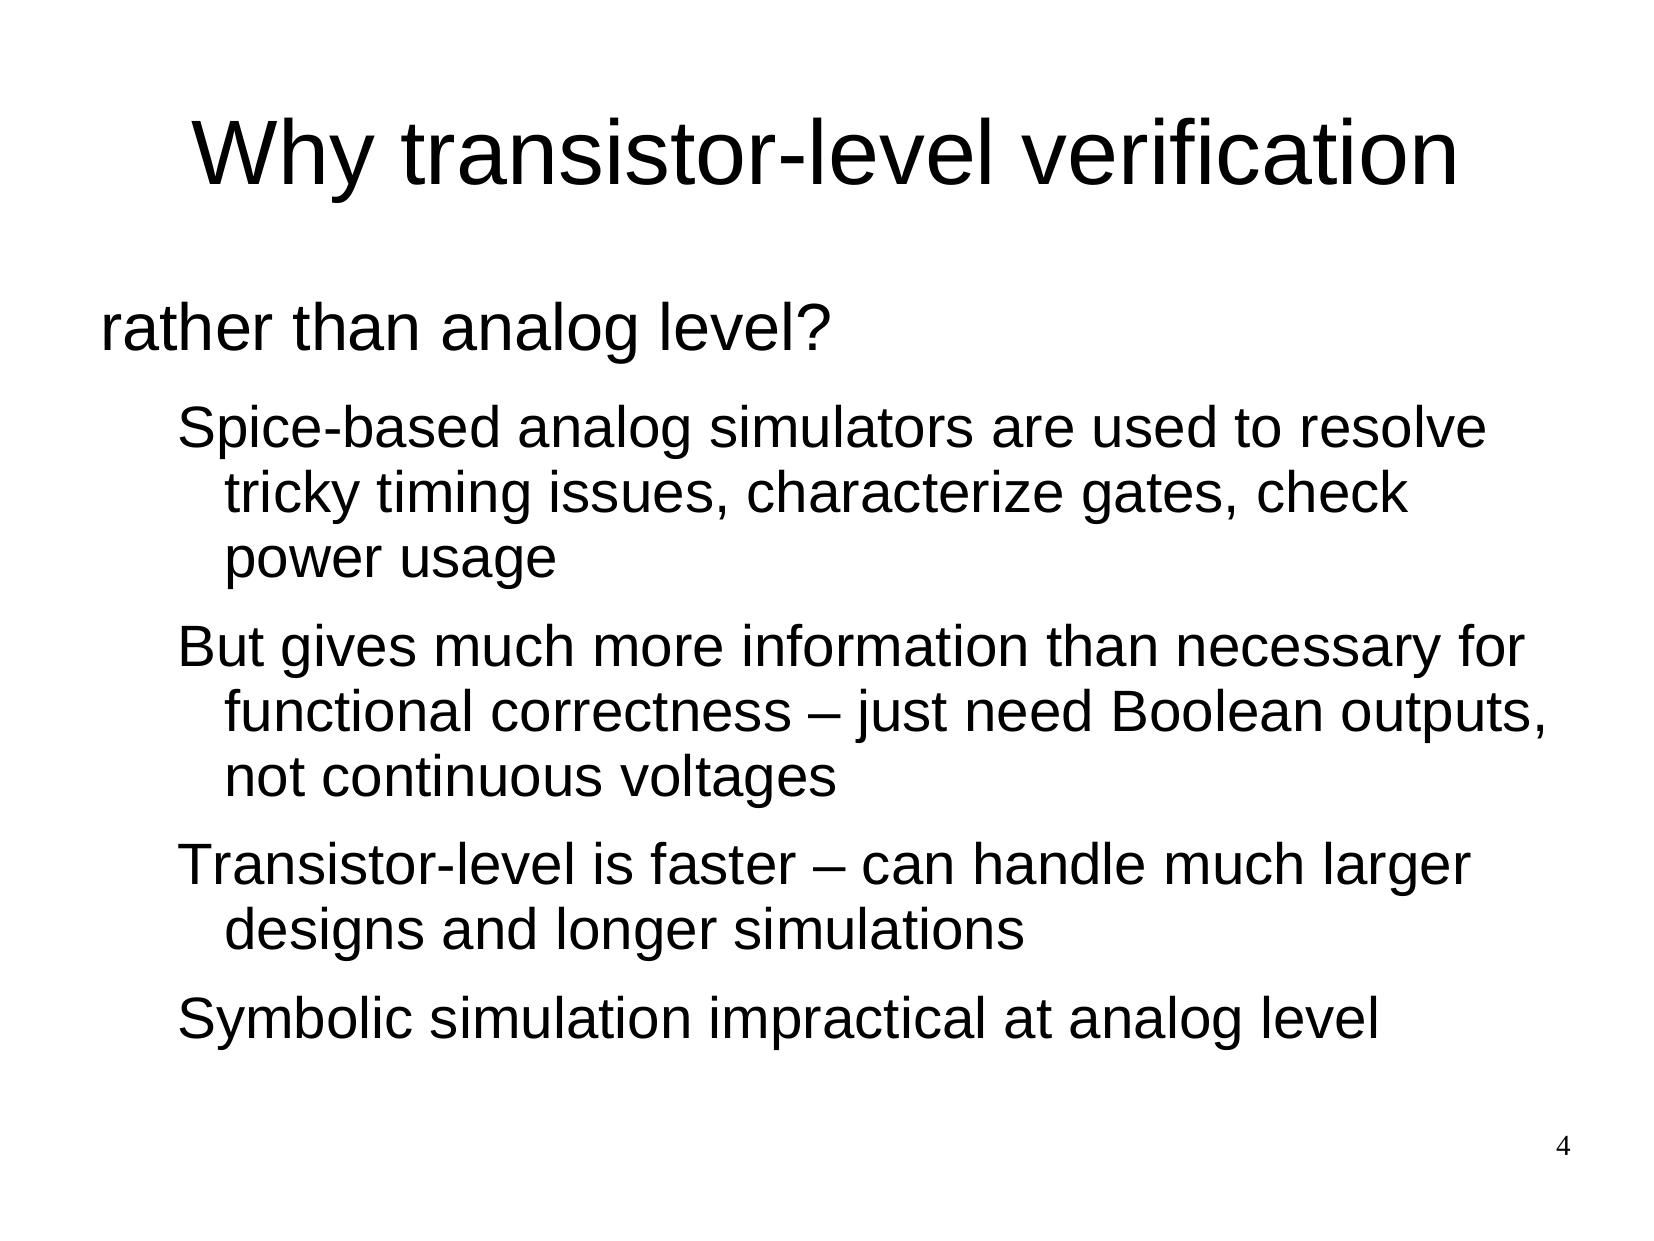

# Why transistor-level verification
rather than analog level?
Spice-based analog simulators are used to resolve tricky timing issues, characterize gates, check power usage
But gives much more information than necessary for functional correctness – just need Boolean outputs, not continuous voltages
Transistor-level is faster – can handle much larger designs and longer simulations
Symbolic simulation impractical at analog level
4